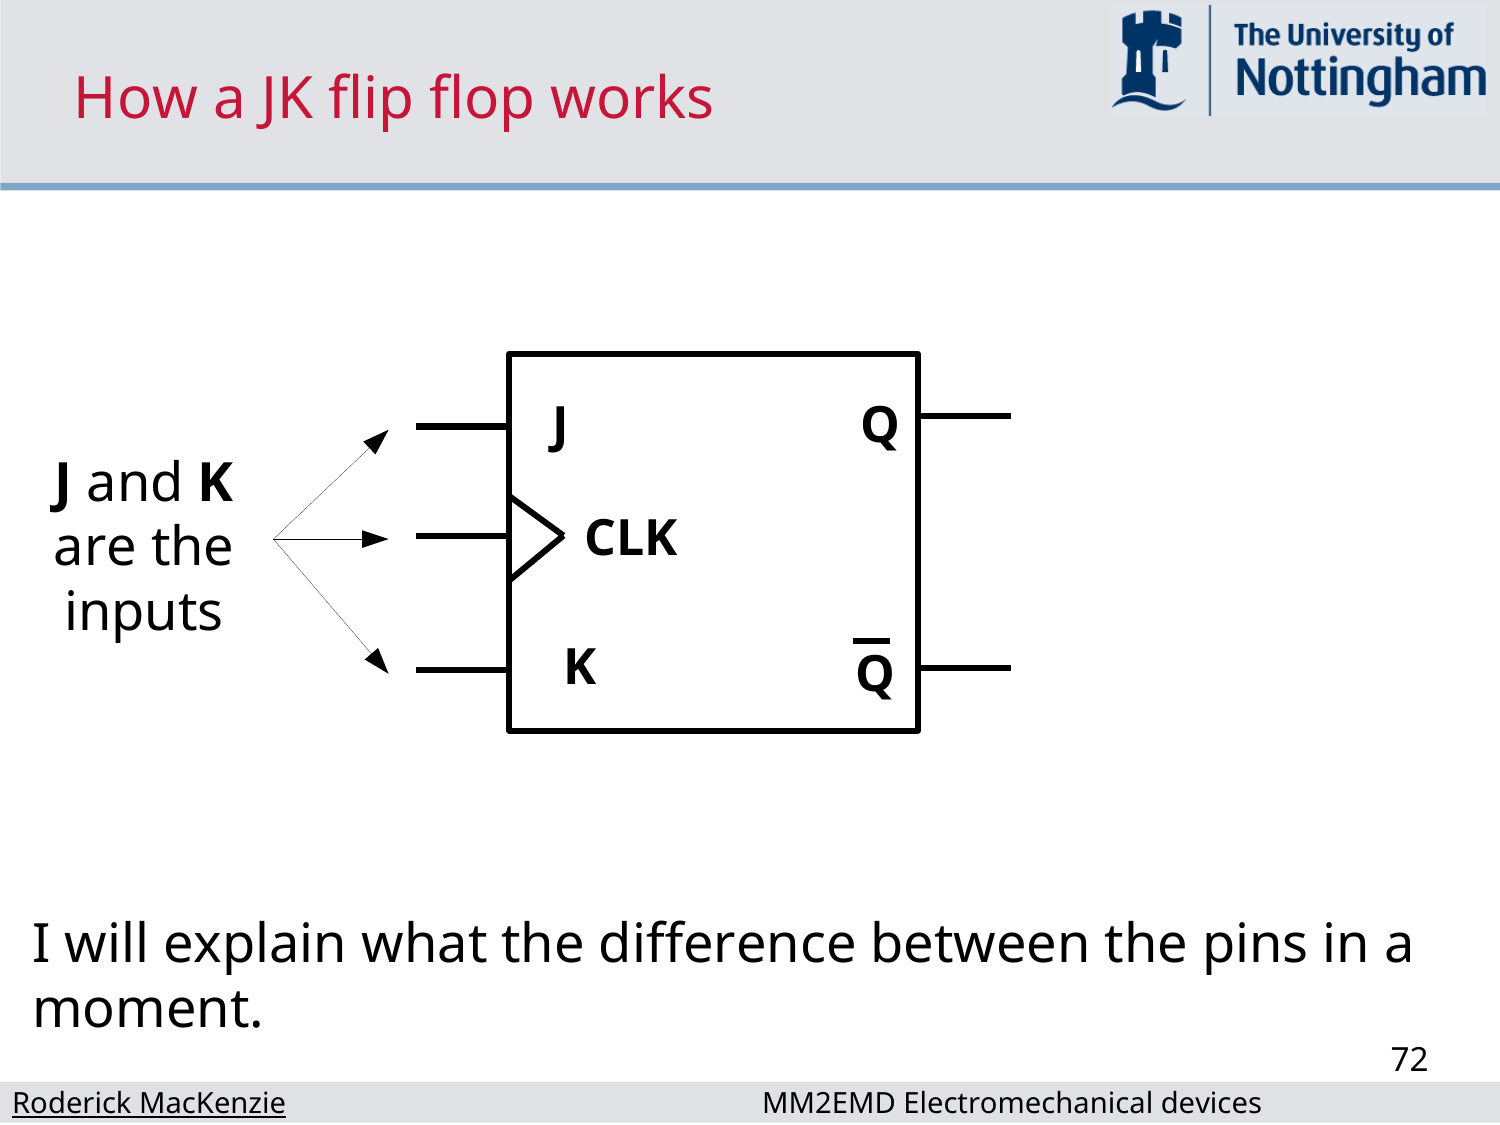

# How a JK flip flop works
J
Q
CLK
K
Q
J and K are the inputs
I will explain what the difference between the pins in a moment.